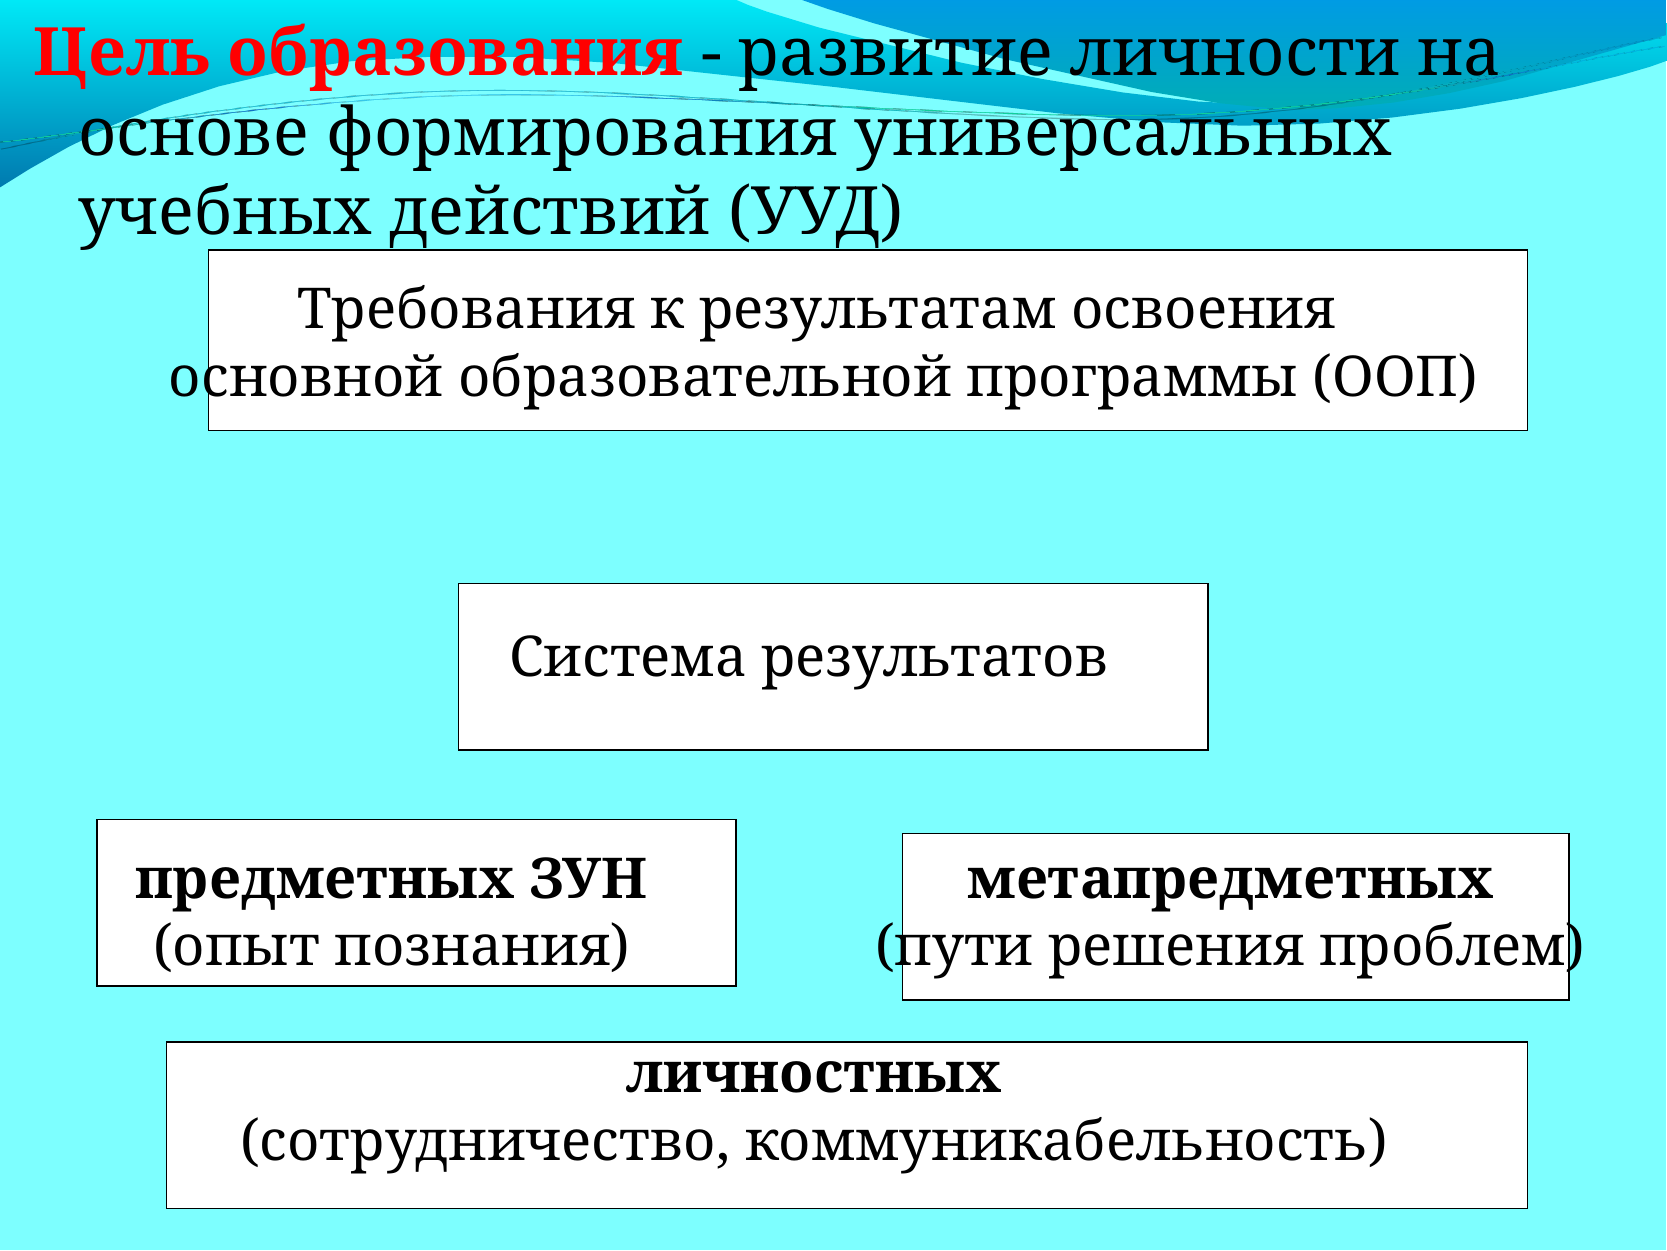

Цель образования - развитие личности на основе формирования универсальных учебных действий (УУД)
Требования к результатам освоения
 основной образовательной программы (ООП)
Система результатов
предметных ЗУН
(опыт познания)
метапредметных
(пути решения проблем)
личностных
(сотрудничество, коммуникабельность)